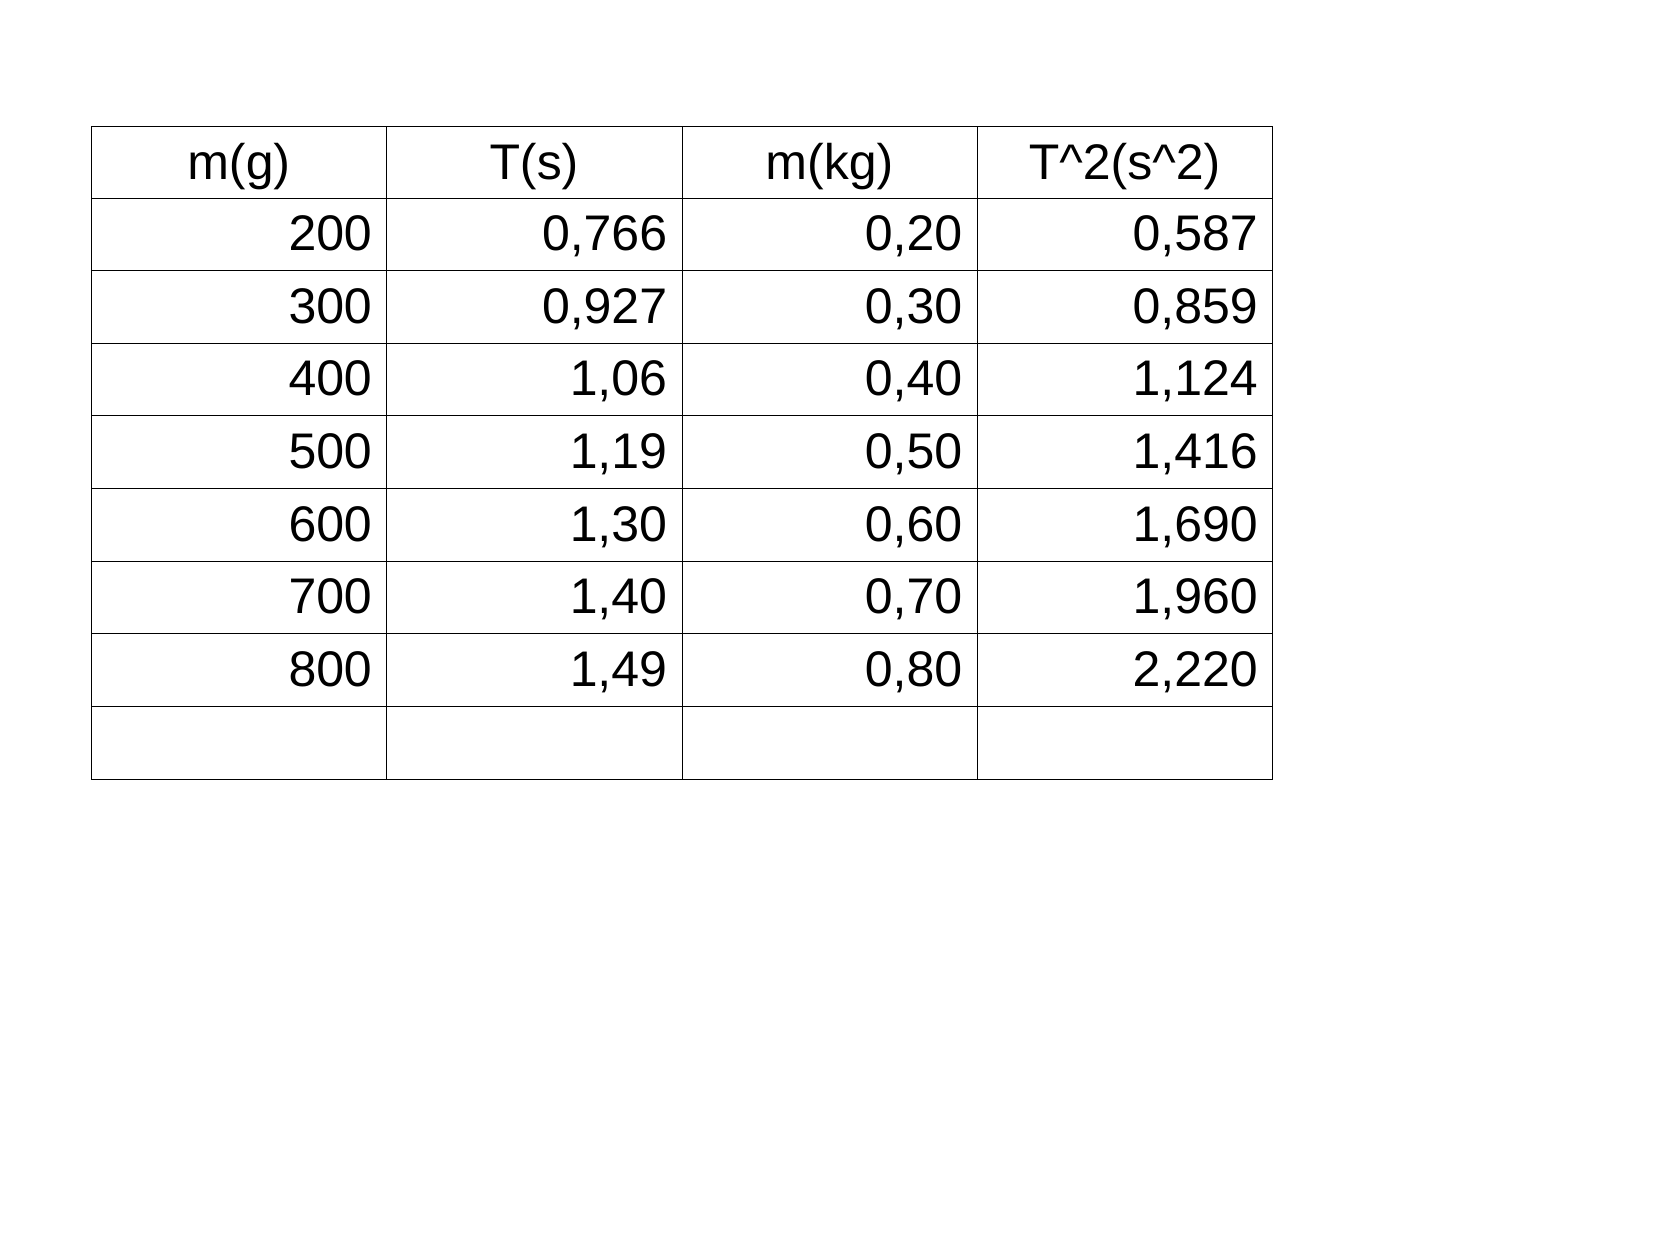

| m(g) | T(s) | m(kg) | T^2(s^2) |
| --- | --- | --- | --- |
| 200 | 0,766 | 0,20 | 0,587 |
| 300 | 0,927 | 0,30 | 0,859 |
| 400 | 1,06 | 0,40 | 1,124 |
| 500 | 1,19 | 0,50 | 1,416 |
| 600 | 1,30 | 0,60 | 1,690 |
| 700 | 1,40 | 0,70 | 1,960 |
| 800 | 1,49 | 0,80 | 2,220 |
| | | | |